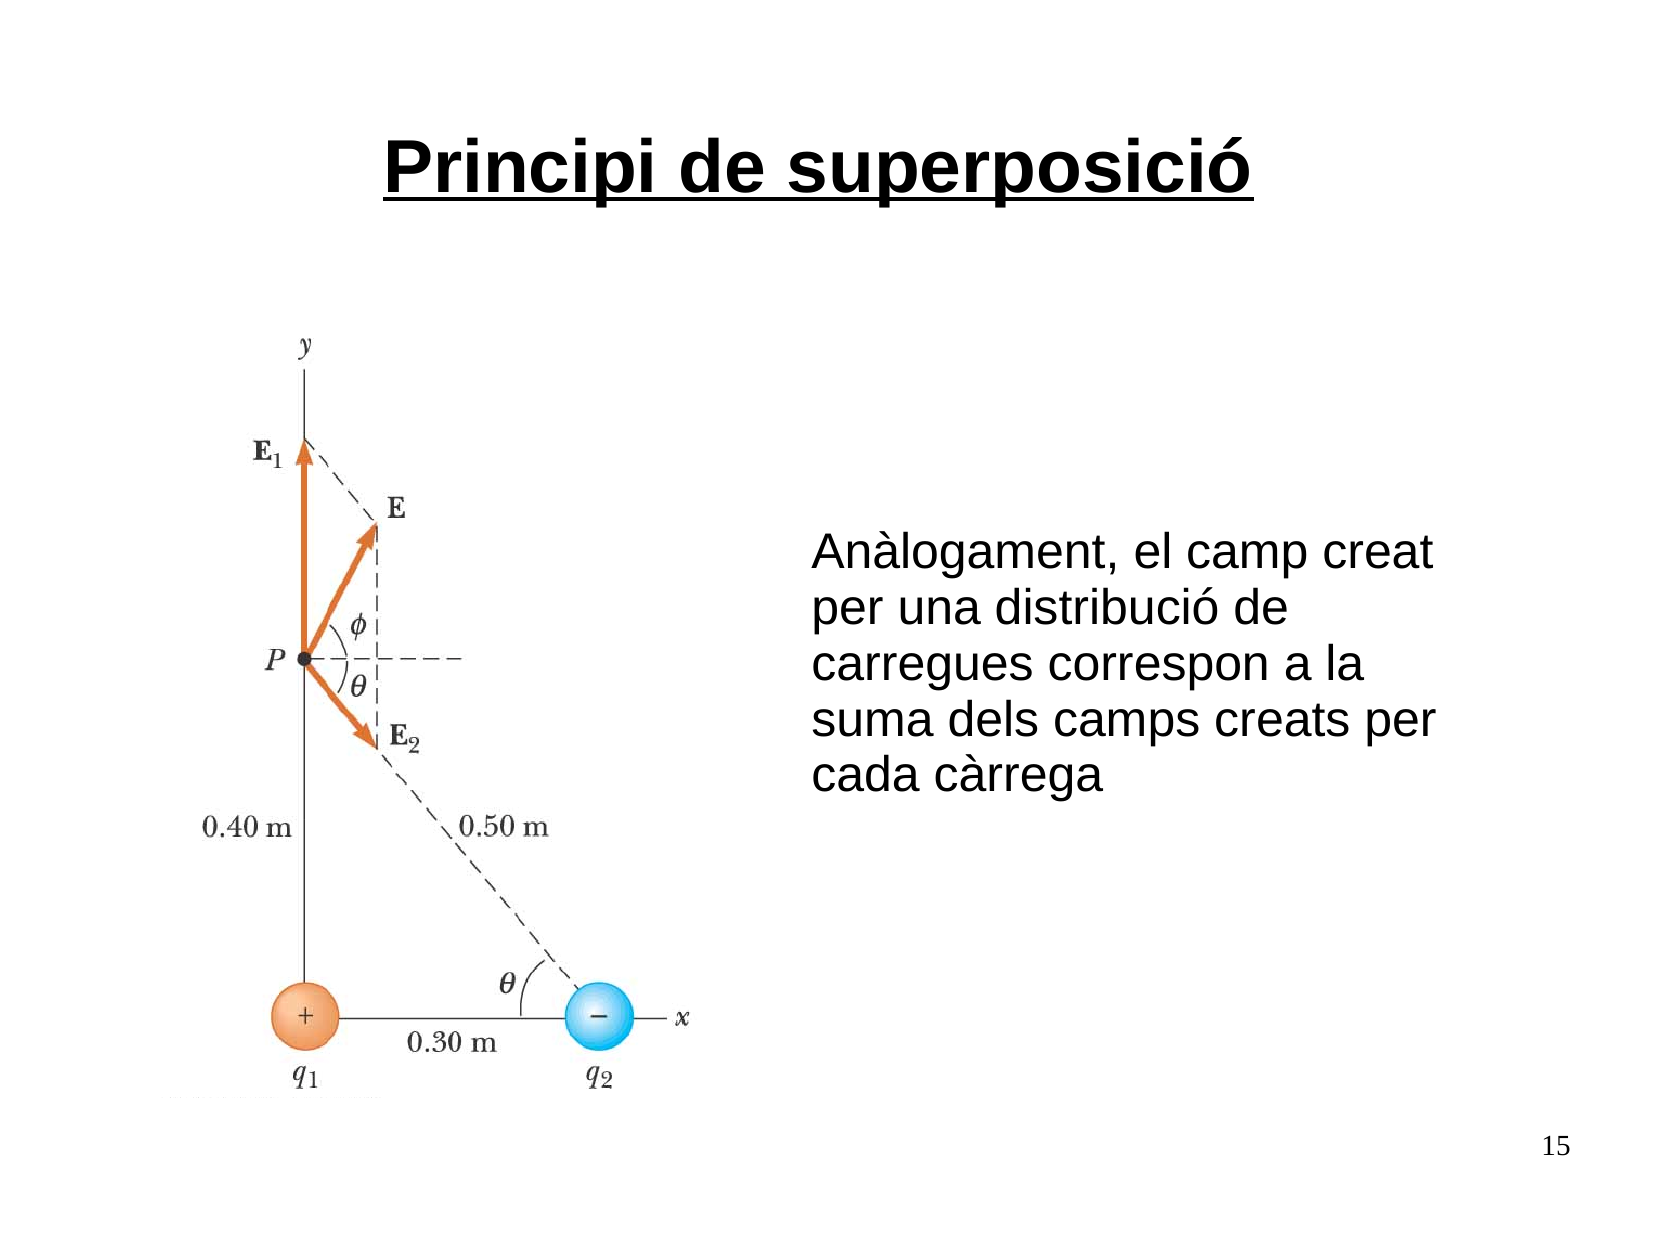

Principi de superposició
Anàlogament, el camp creat per una distribució de carregues correspon a la suma dels camps creats per cada càrrega
15